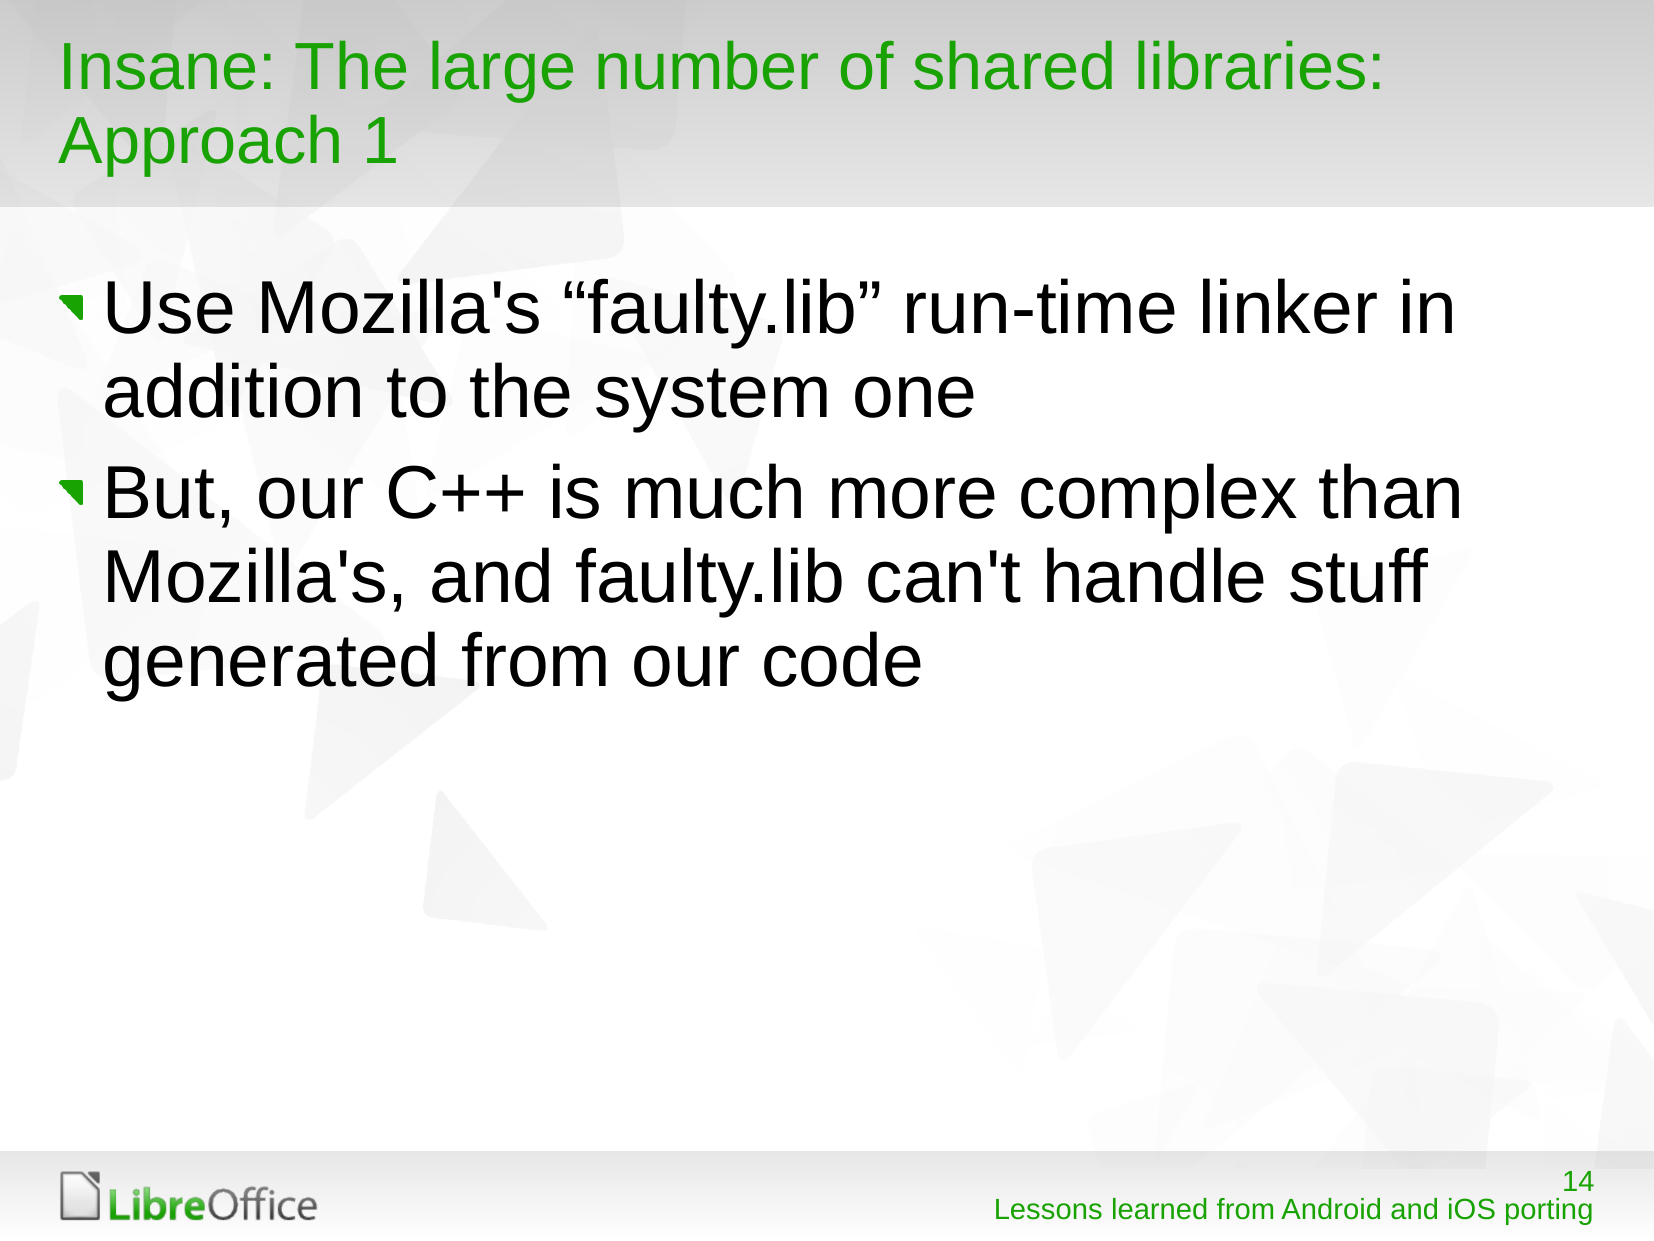

Insane: The large number of shared libraries:
Approach 1
# Use Mozilla's “faulty.lib” run-time linker in addition to the system one
But, our C++ is much more complex than Mozilla's, and faulty.lib can't handle stuff generated from our code
14
Lessons learned from Android and iOS porting